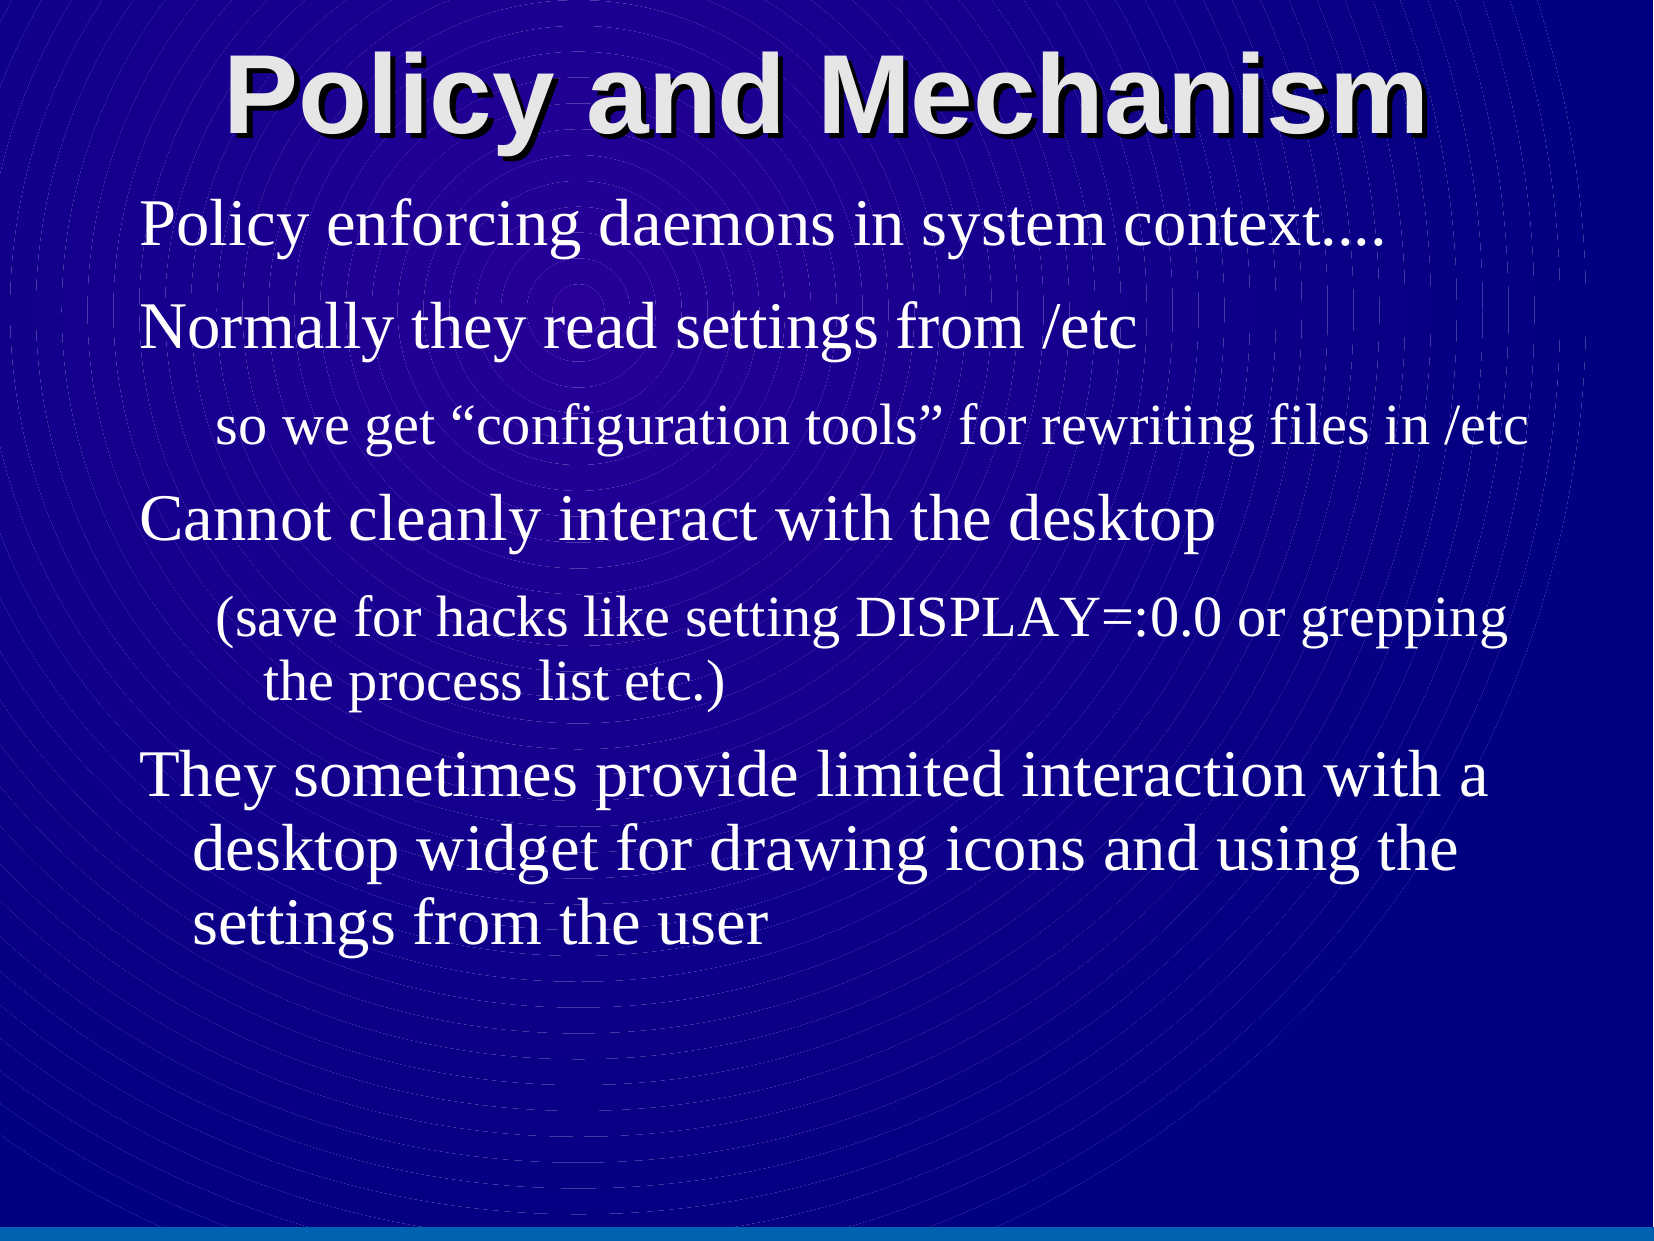

# Policy and Mechanism
Policy enforcing daemons in system context....
Normally they read settings from /etc
so we get “configuration tools” for rewriting files in /etc
Cannot cleanly interact with the desktop
(save for hacks like setting DISPLAY=:0.0 or grepping the process list etc.)
They sometimes provide limited interaction with a desktop widget for drawing icons and using the settings from the user